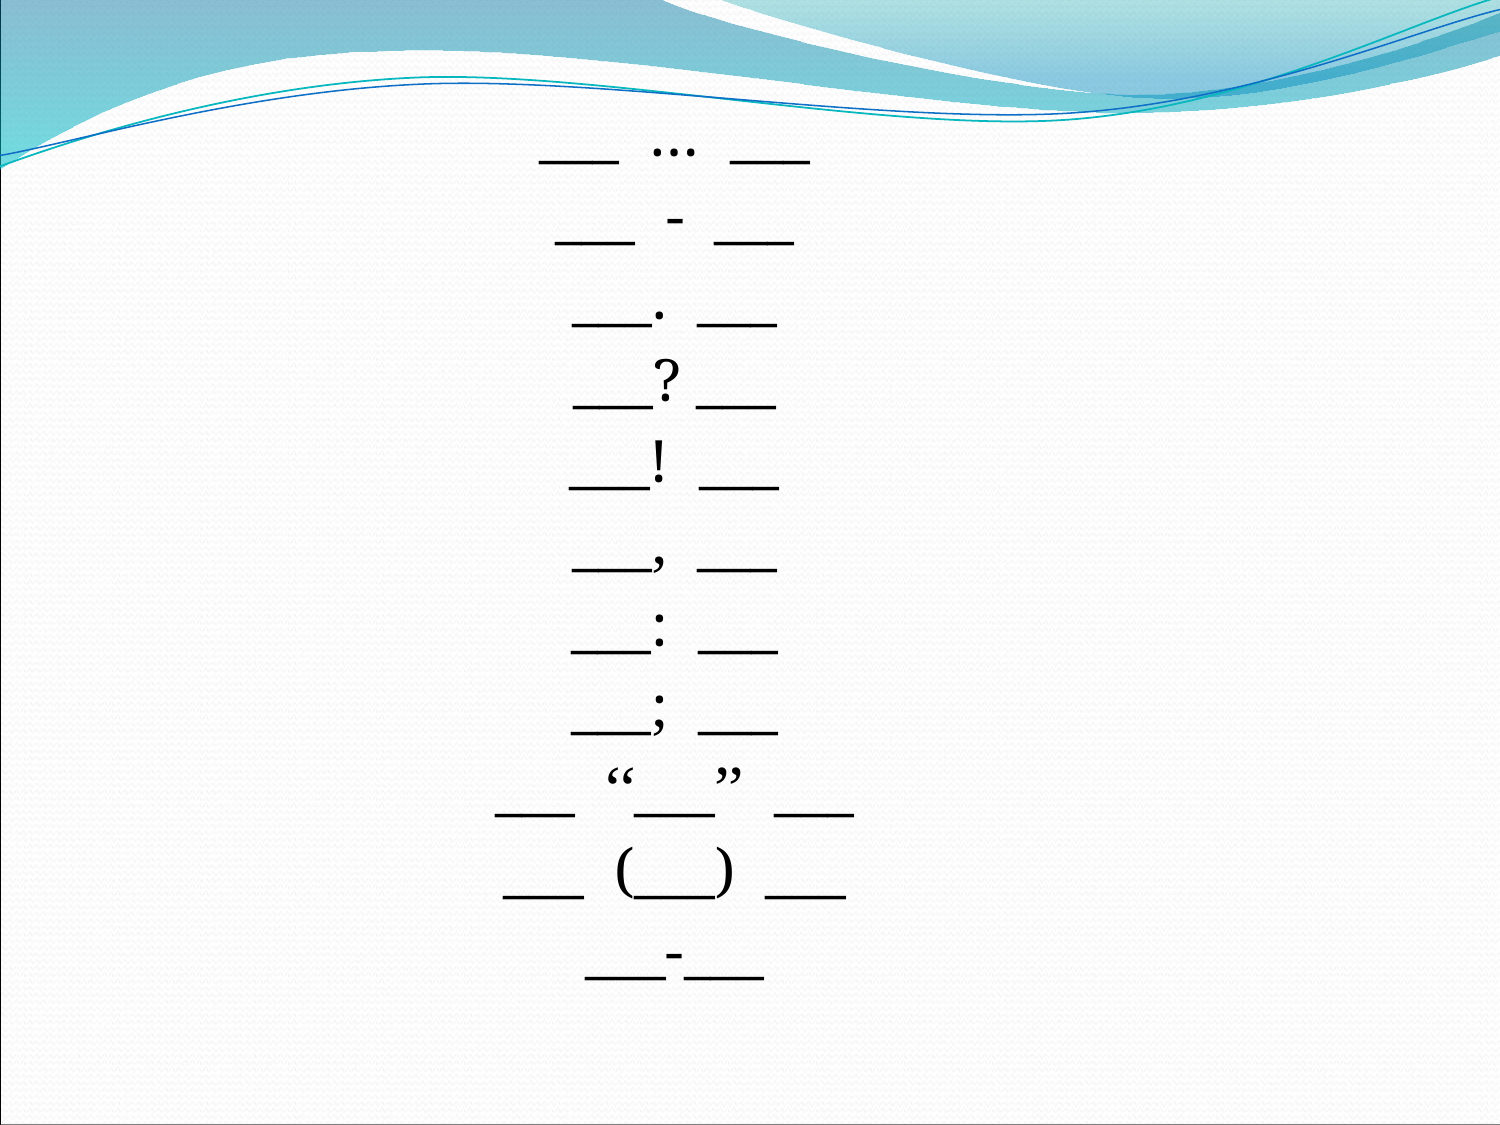

# ___ … ___
___ - ___
___. ___
___? ___
___! ___
___, ___
___: ___
___; ___
___ ‘‘___’’ ___
___ (___) ___
___-___